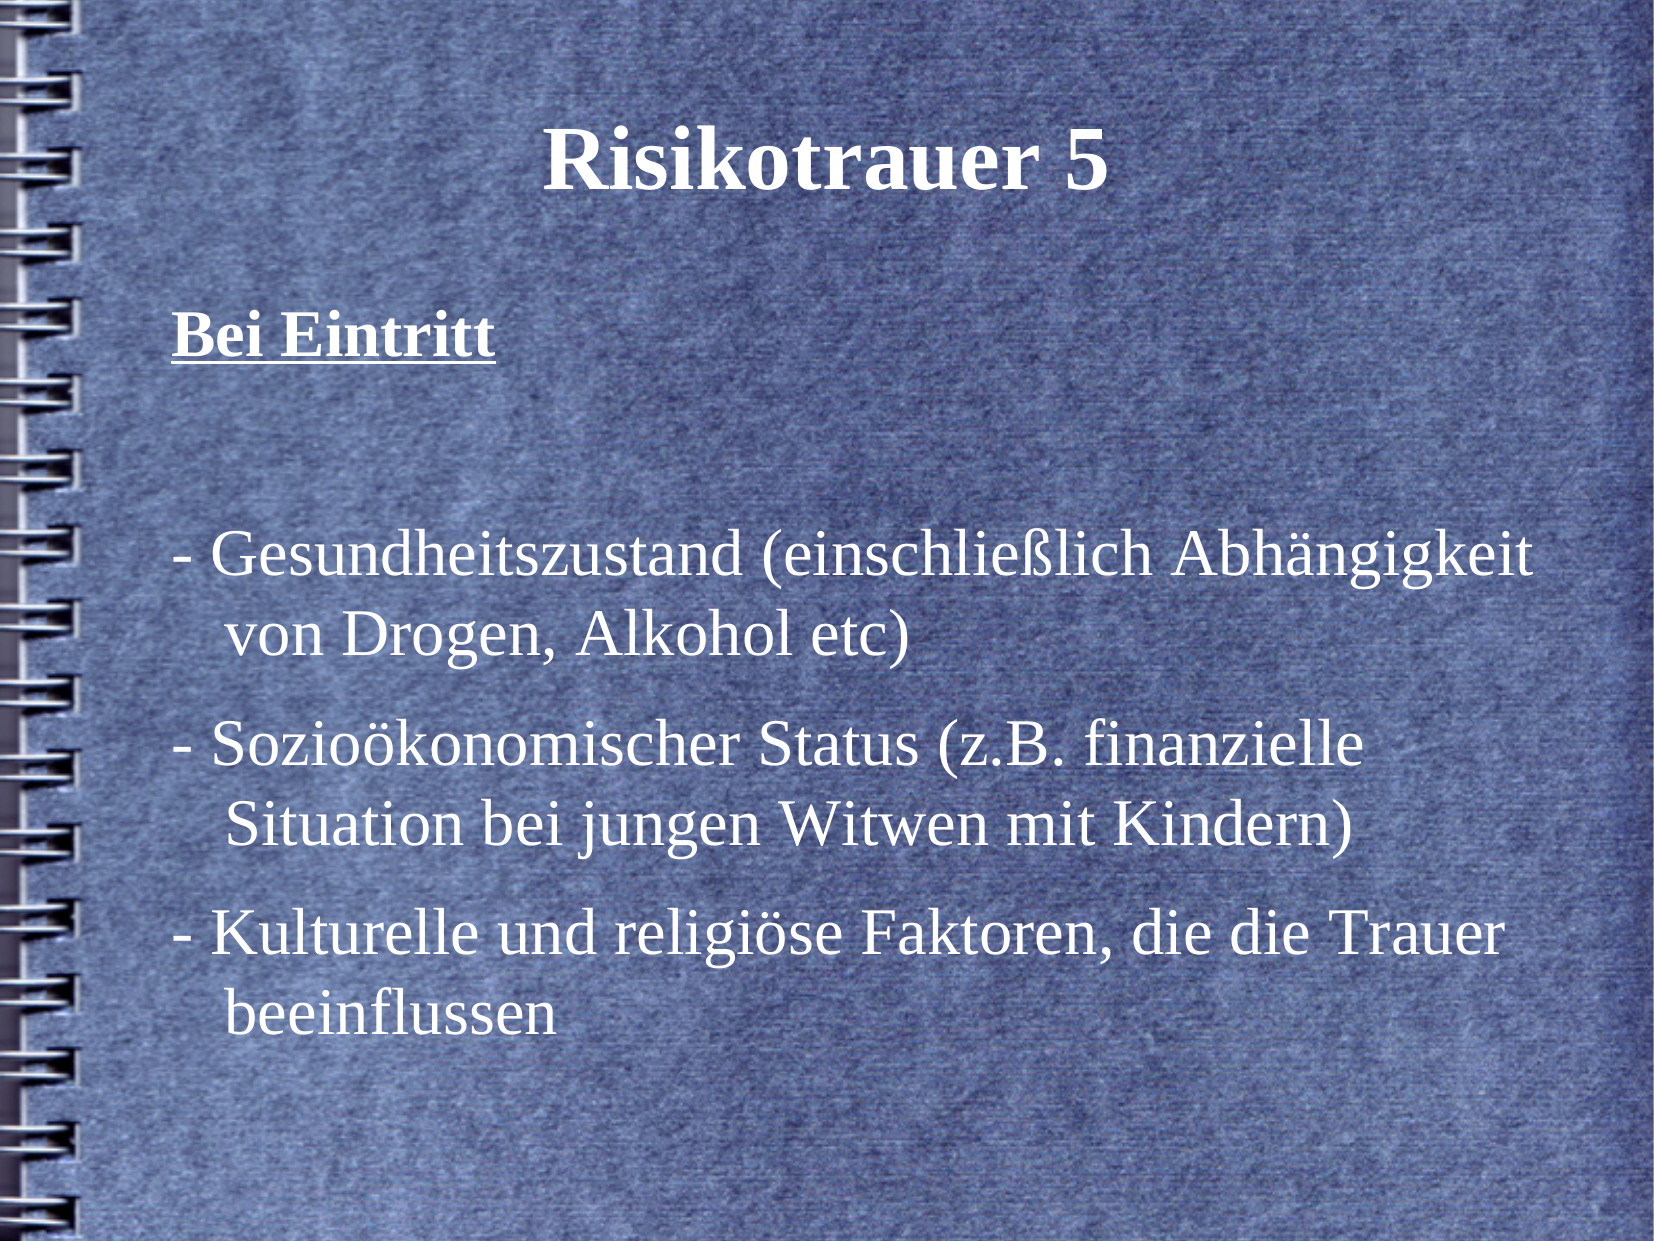

# Risikotrauer 5
Bei Eintritt
- Gesundheitszustand (einschließlich Abhängigkeit von Drogen, Alkohol etc)
- Sozioökonomischer Status (z.B. finanzielle Situation bei jungen Witwen mit Kindern)
- Kulturelle und religiöse Faktoren, die die Trauer beeinflussen